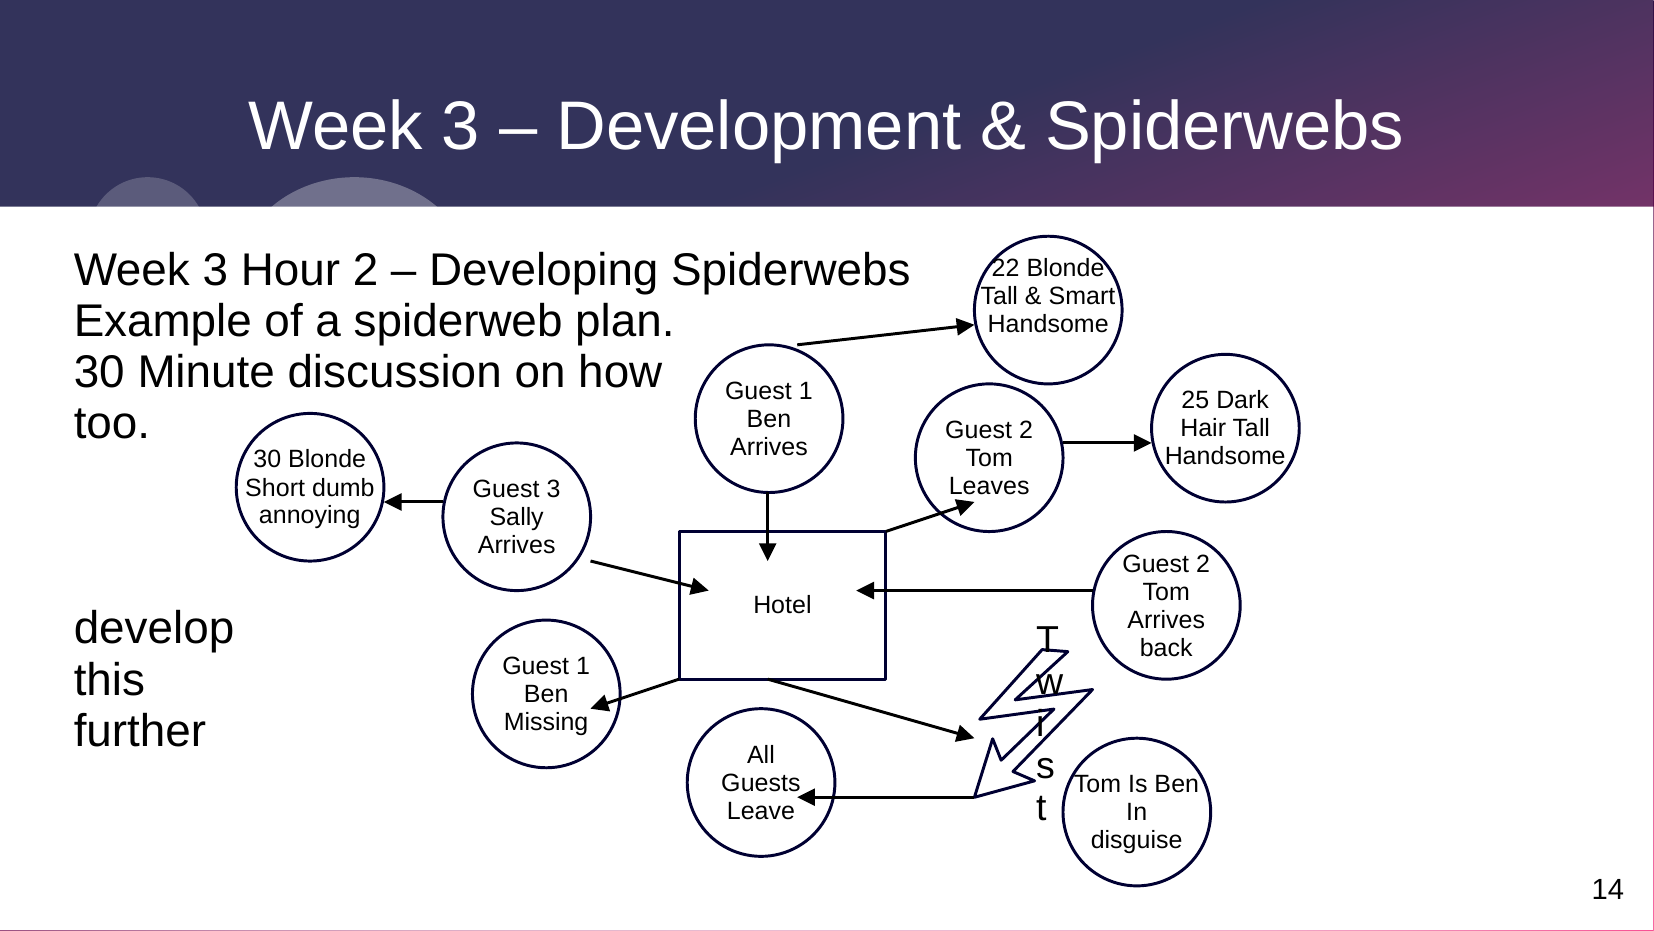

# Week 3 – Development & Spiderwebs
Week 3 Hour 2 – Developing Spiderwebs
Example of a spiderweb plan.
30 Minute discussion on how
too.
develop
this
further
22 Blonde
Tall & Smart
Handsome
Guest 1
Ben
Arrives
25 Dark
Hair Tall
Handsome
Guest 2
Tom
Leaves
30 Blonde
Short dumb
annoying
Guest 3
Sally
Arrives
Hotel
Guest 2
Tom
Arrives
back
Guest 1
Ben
Missing
Twist
All
Guests
Leave
Tom Is Ben
In
disguise
14